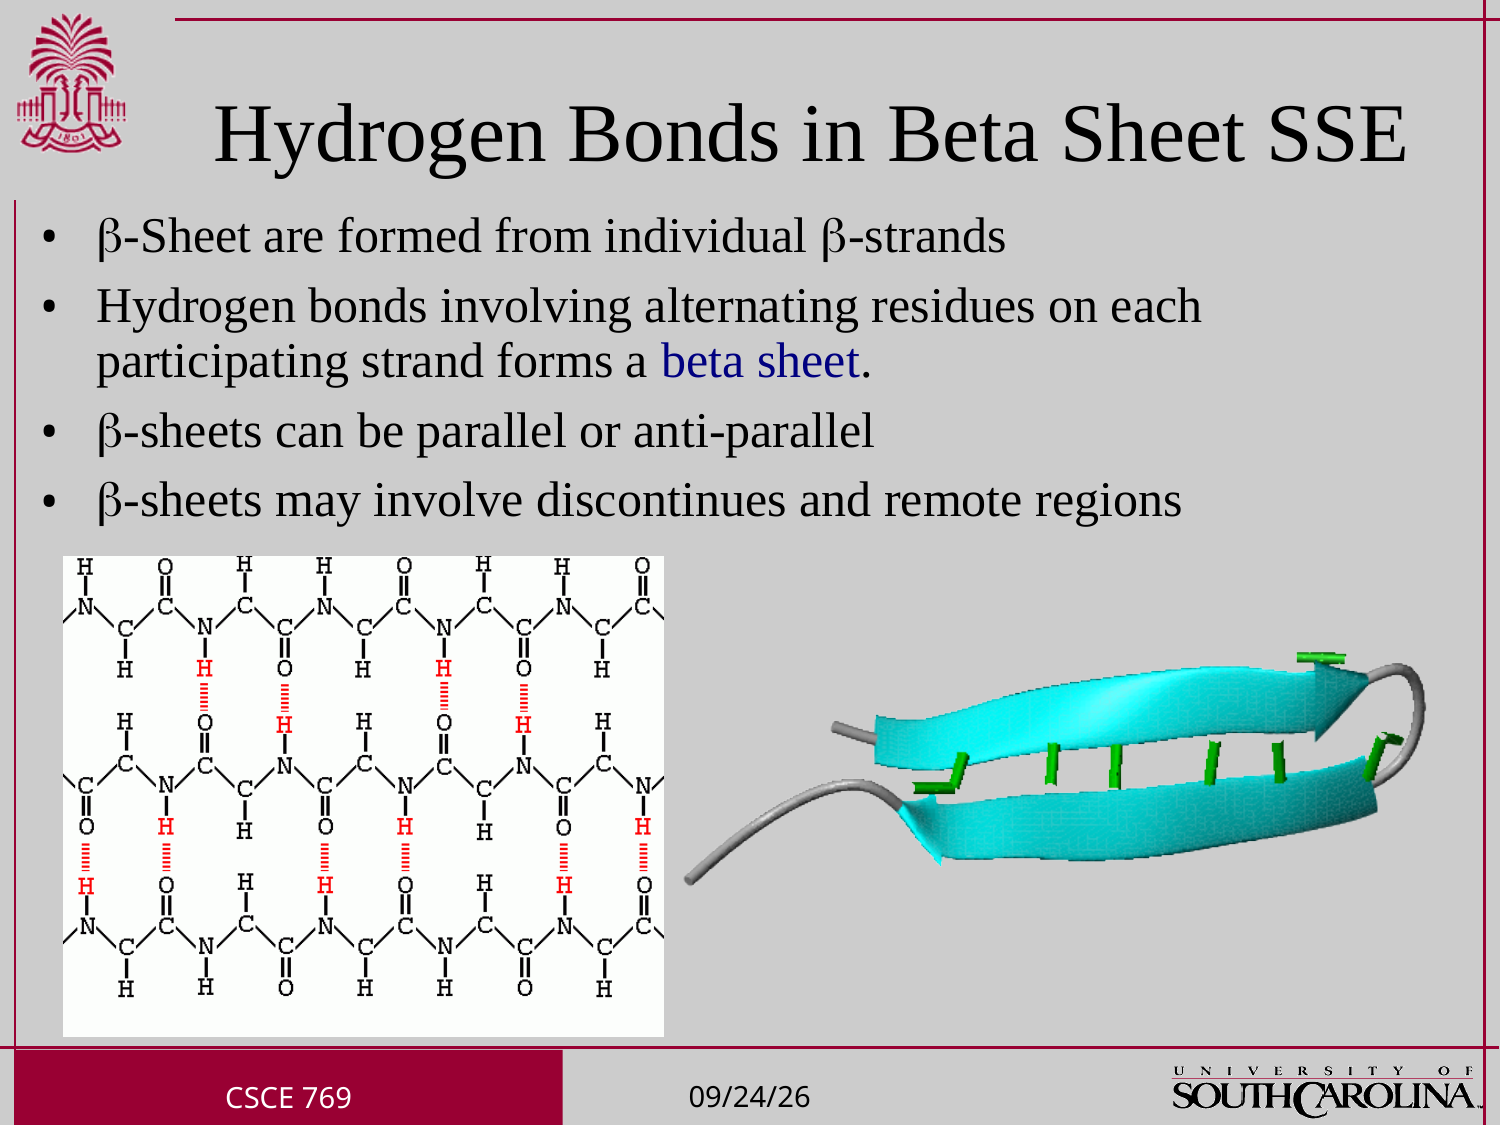

# Hydrogen Bonds in Beta Sheet SSE
-Sheet are formed from individual b-strands
Hydrogen bonds involving alternating residues on each participating strand forms a beta sheet.
-sheets can be parallel or anti-parallel
-sheets may involve discontinues and remote regions